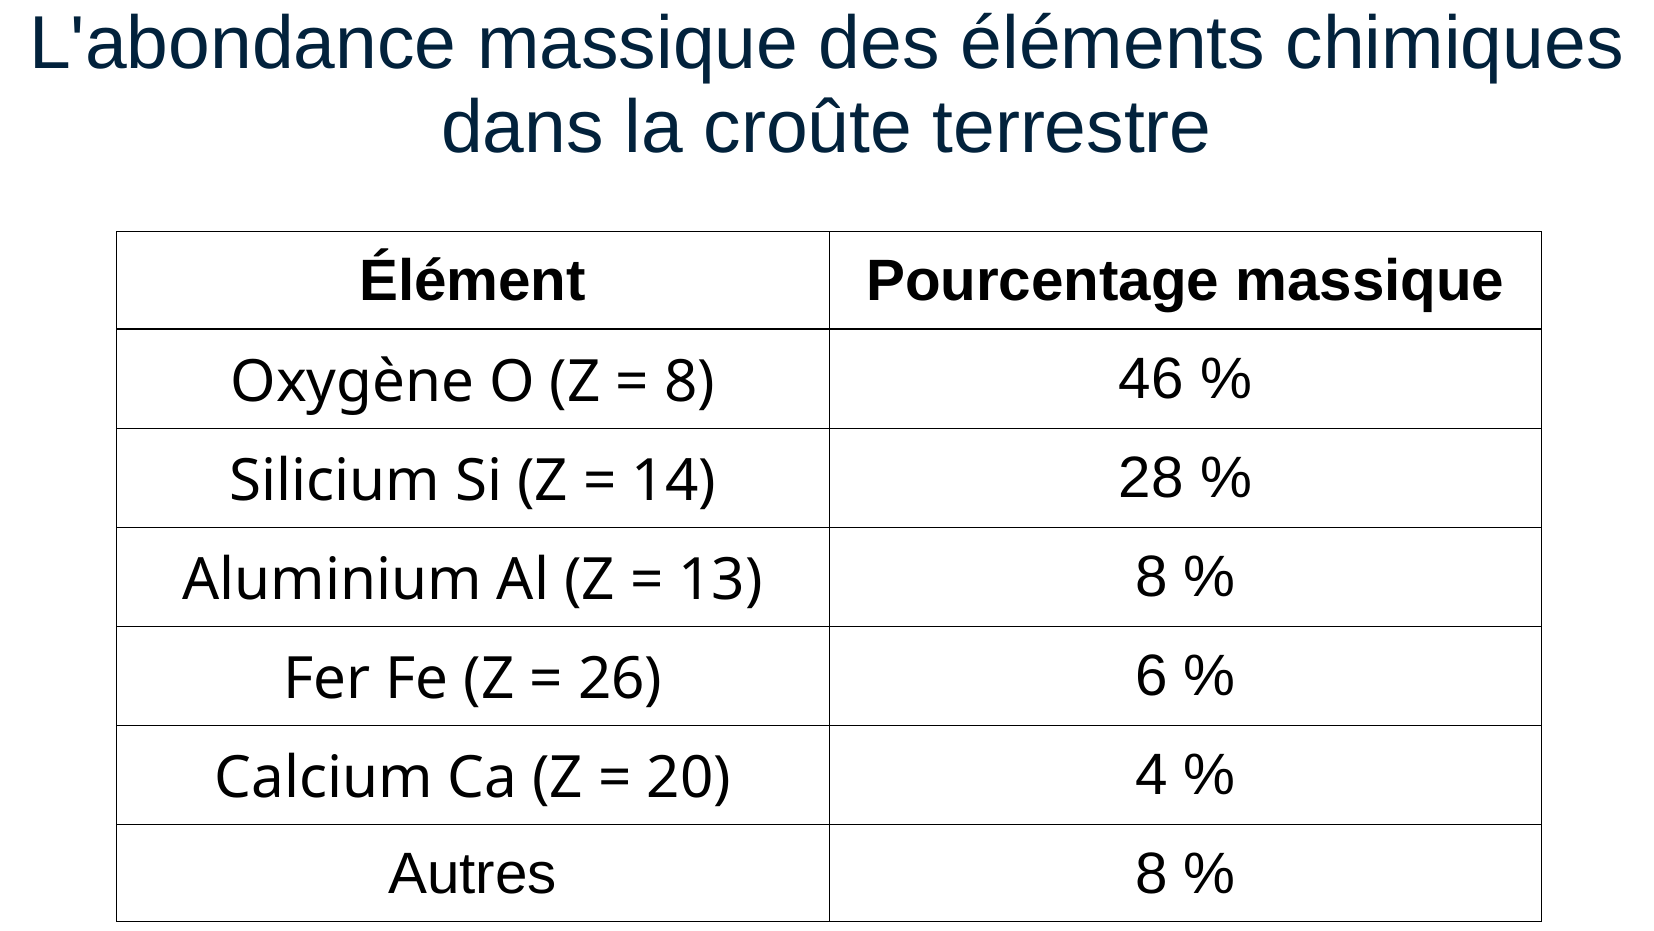

# L'abondance massique des éléments chimiques dans la croûte terrestre
| Élément | Pourcentage massique |
| --- | --- |
| Oxygène O (Z = 8) | 46 % |
| Silicium Si (Z = 14) | 28 % |
| Aluminium Al (Z = 13) | 8 % |
| Fer Fe (Z = 26) | 6 % |
| Calcium Ca (Z = 20) | 4 % |
| Autres | 8 % |